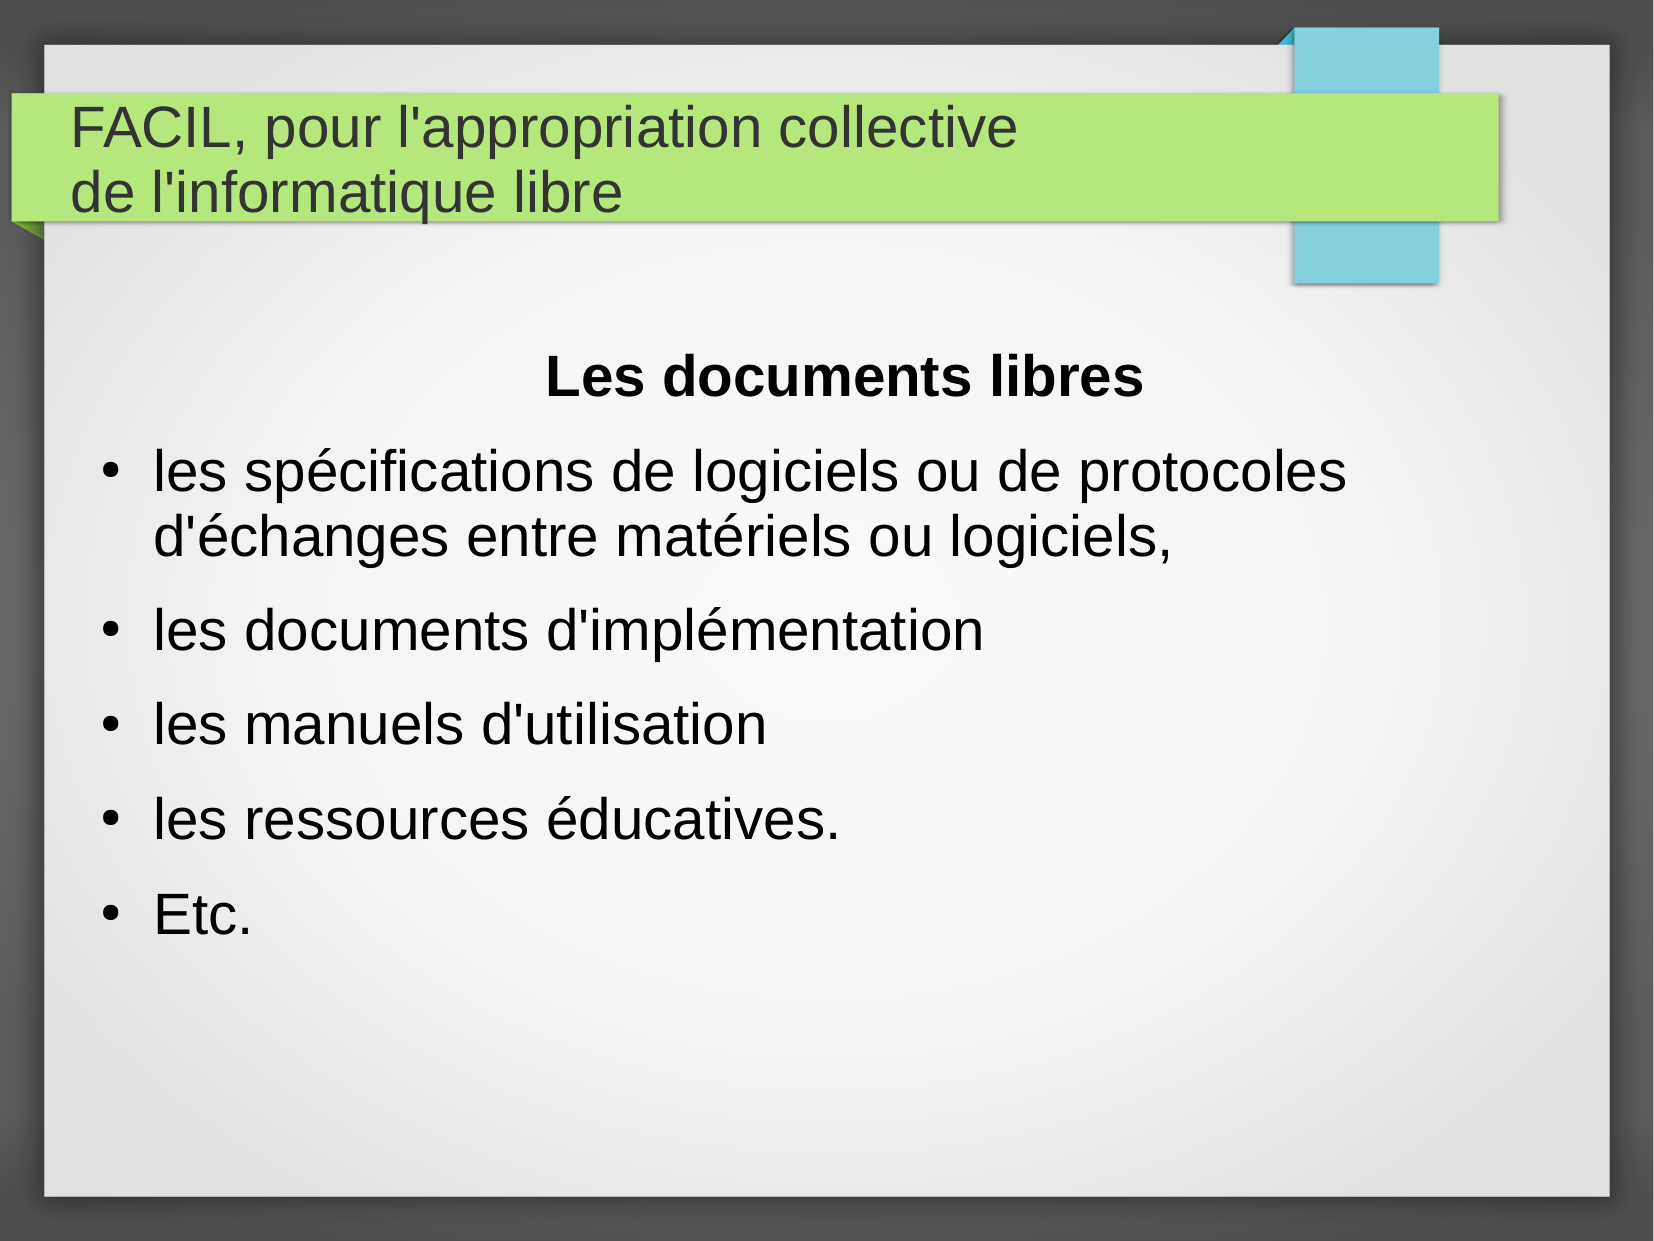

# FACIL, pour l'appropriation collective de l'informatique libre
Les documents libres
les spécifications de logiciels ou de protocoles d'échanges entre matériels ou logiciels,
les documents d'implémentation
les manuels d'utilisation
les ressources éducatives.
Etc.